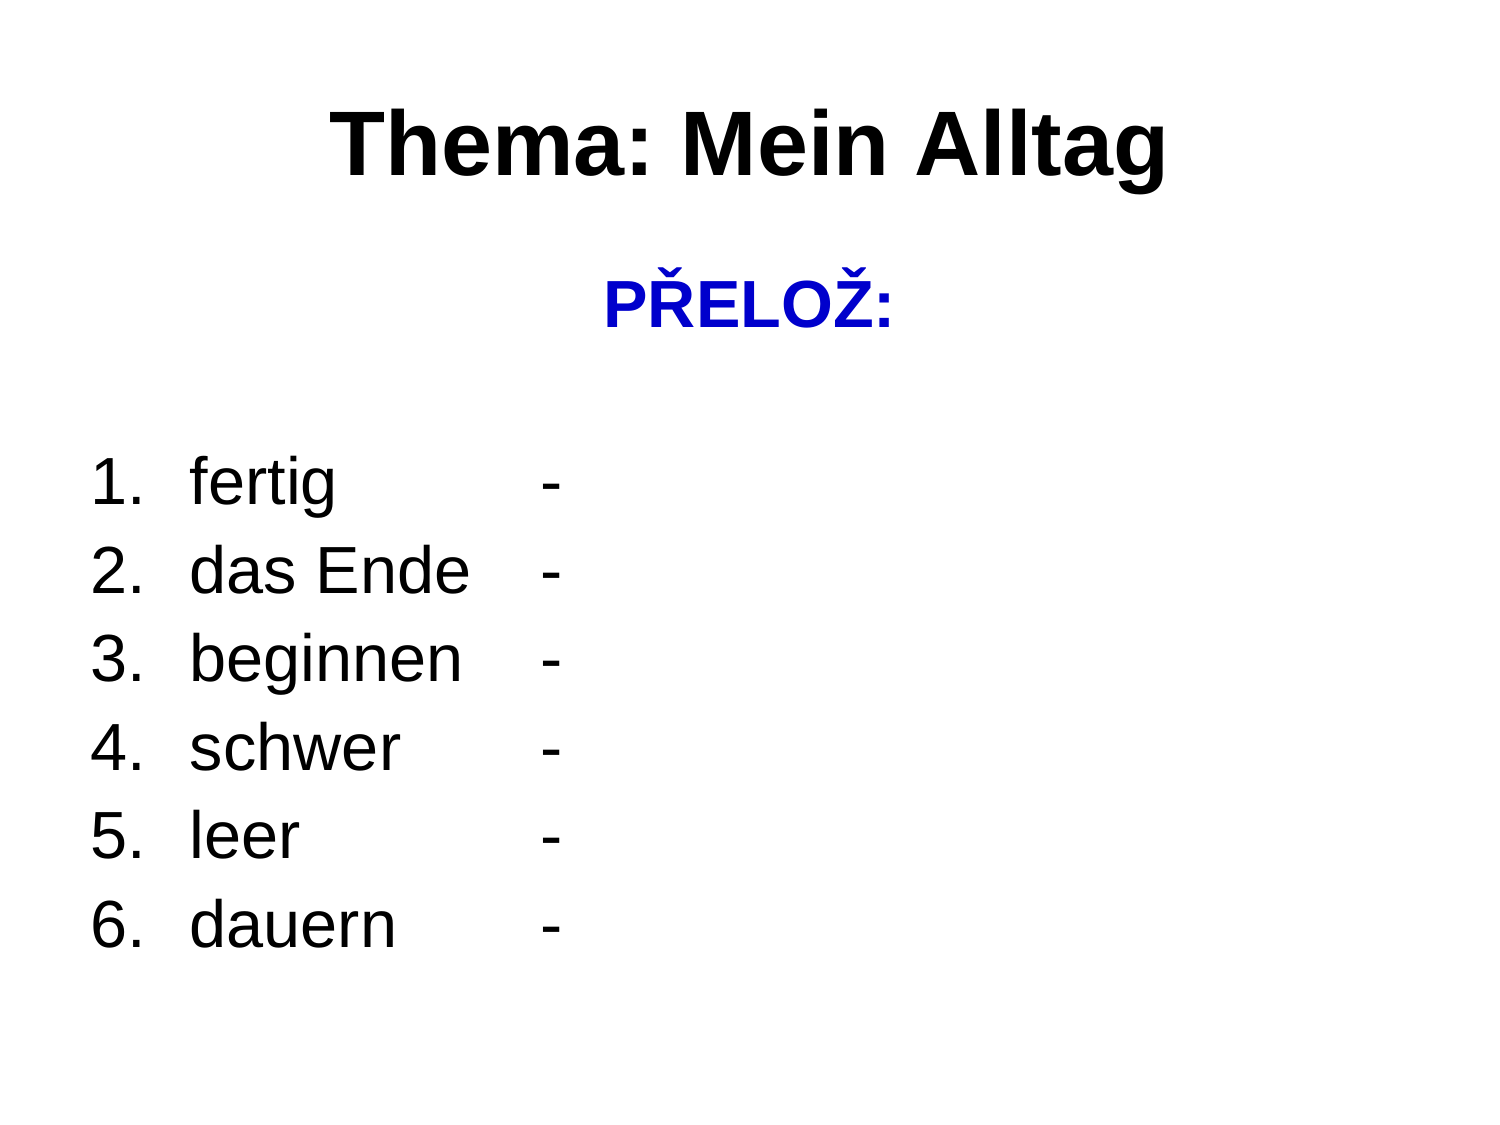

# Thema: Mein Alltag
PŘELOŽ:
fertig		-
das Ende	-
beginnen	-
schwer	-
leer		-
dauern	-